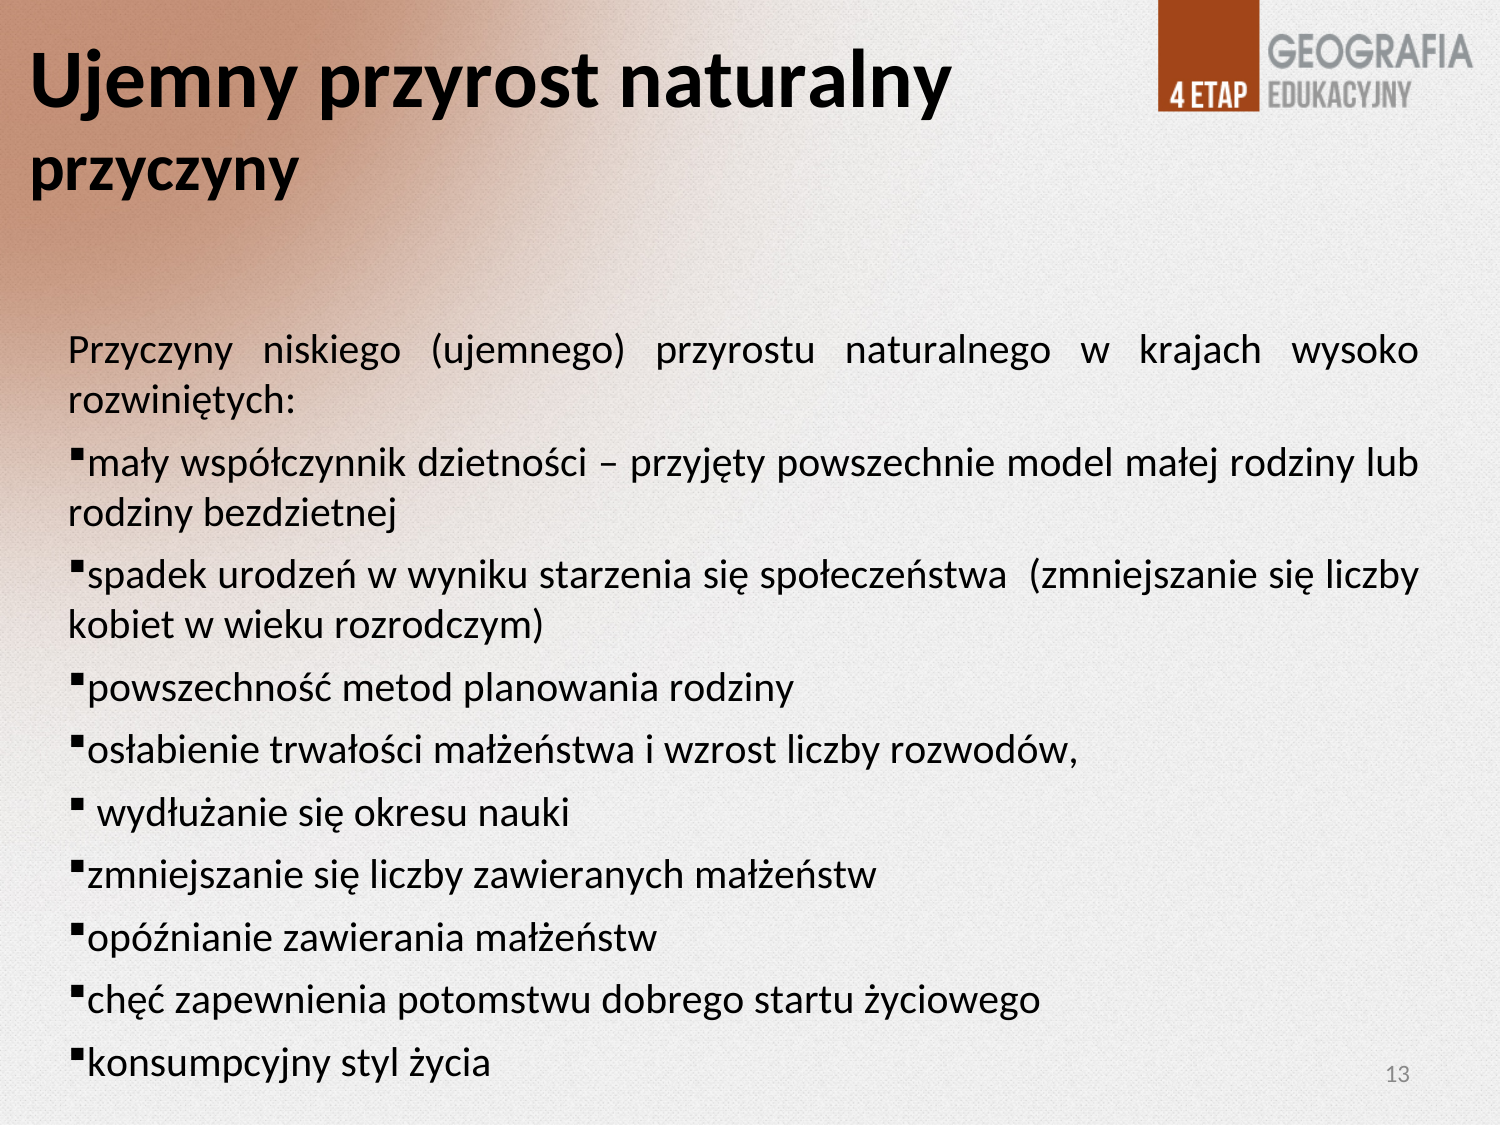

Ujemny przyrost naturalny
przyczyny
Przyczyny niskiego (ujemnego) przyrostu naturalnego w krajach wysoko rozwiniętych:
mały współczynnik dzietności – przyjęty powszechnie model małej rodziny lub rodziny bezdzietnej
spadek urodzeń w wyniku starzenia się społeczeństwa (zmniejszanie się liczby kobiet w wieku rozrodczym)
powszechność metod planowania rodziny
osłabienie trwałości małżeństwa i wzrost liczby rozwodów,
 wydłużanie się okresu nauki
zmniejszanie się liczby zawieranych małżeństw
opóźnianie zawierania małżeństw
chęć zapewnienia potomstwu dobrego startu życiowego
konsumpcyjny styl życia